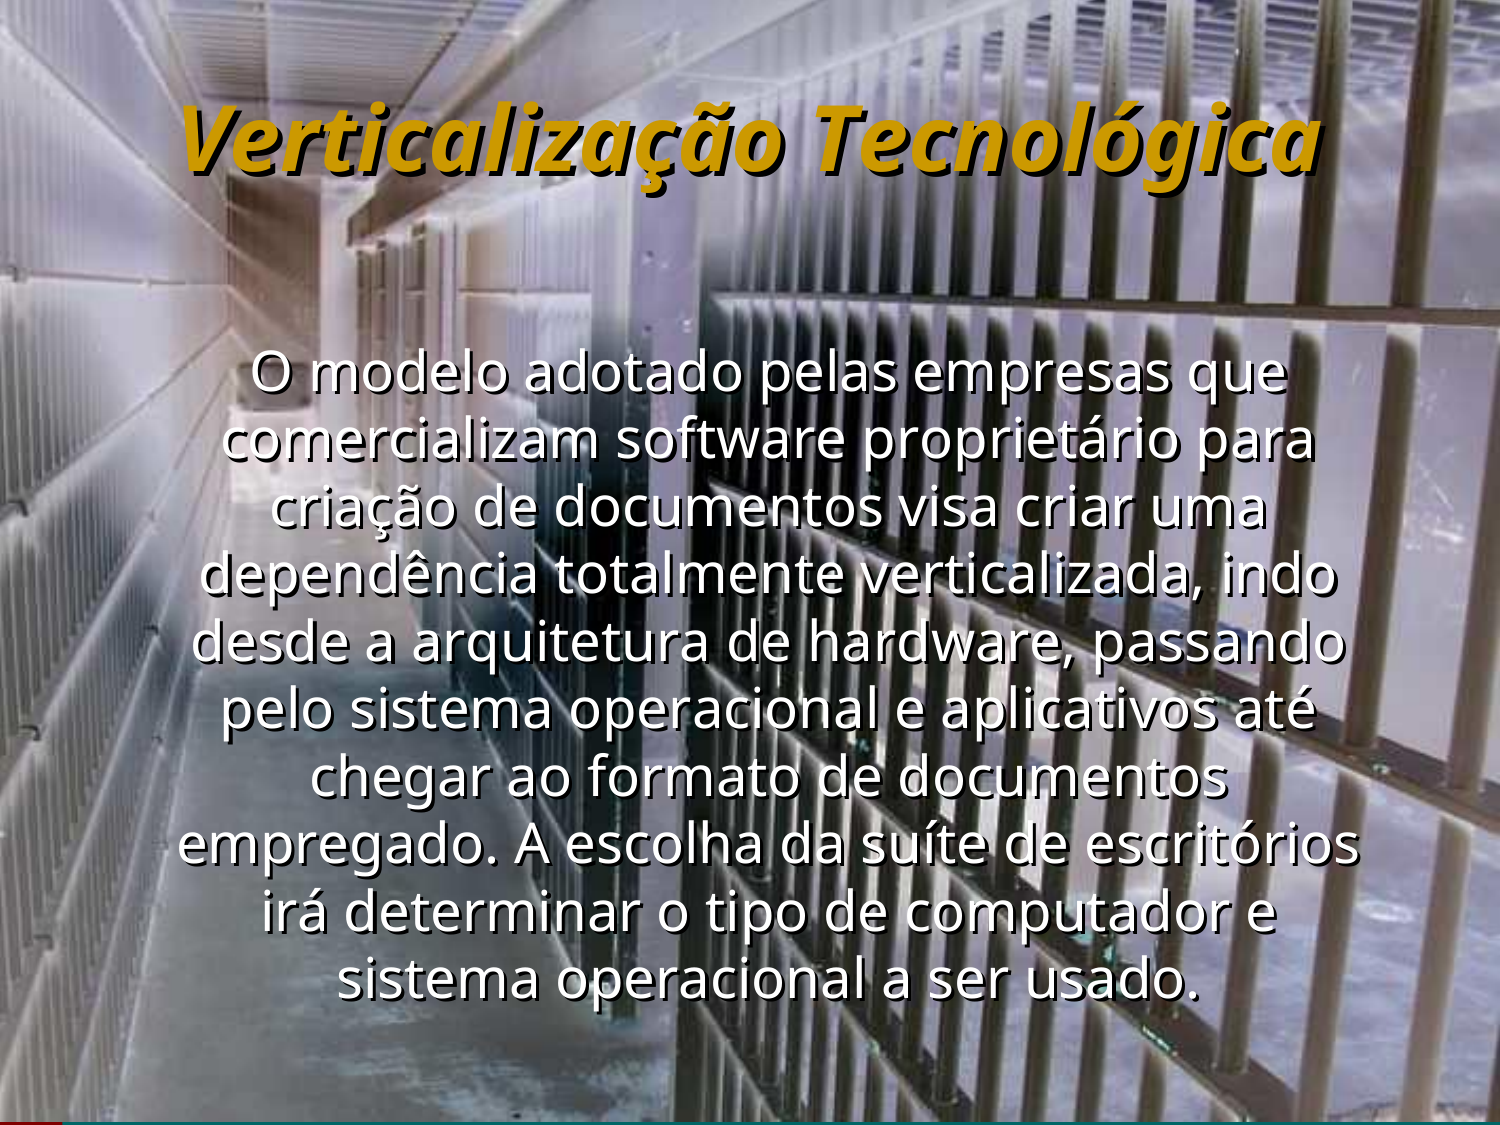

# Verticalização Tecnológica
O modelo adotado pelas empresas que comercializam software proprietário para criação de documentos visa criar uma dependência totalmente verticalizada, indo desde a arquitetura de hardware, passando pelo sistema operacional e aplicativos até chegar ao formato de documentos empregado. A escolha da suíte de escritórios irá determinar o tipo de computador e sistema operacional a ser usado.